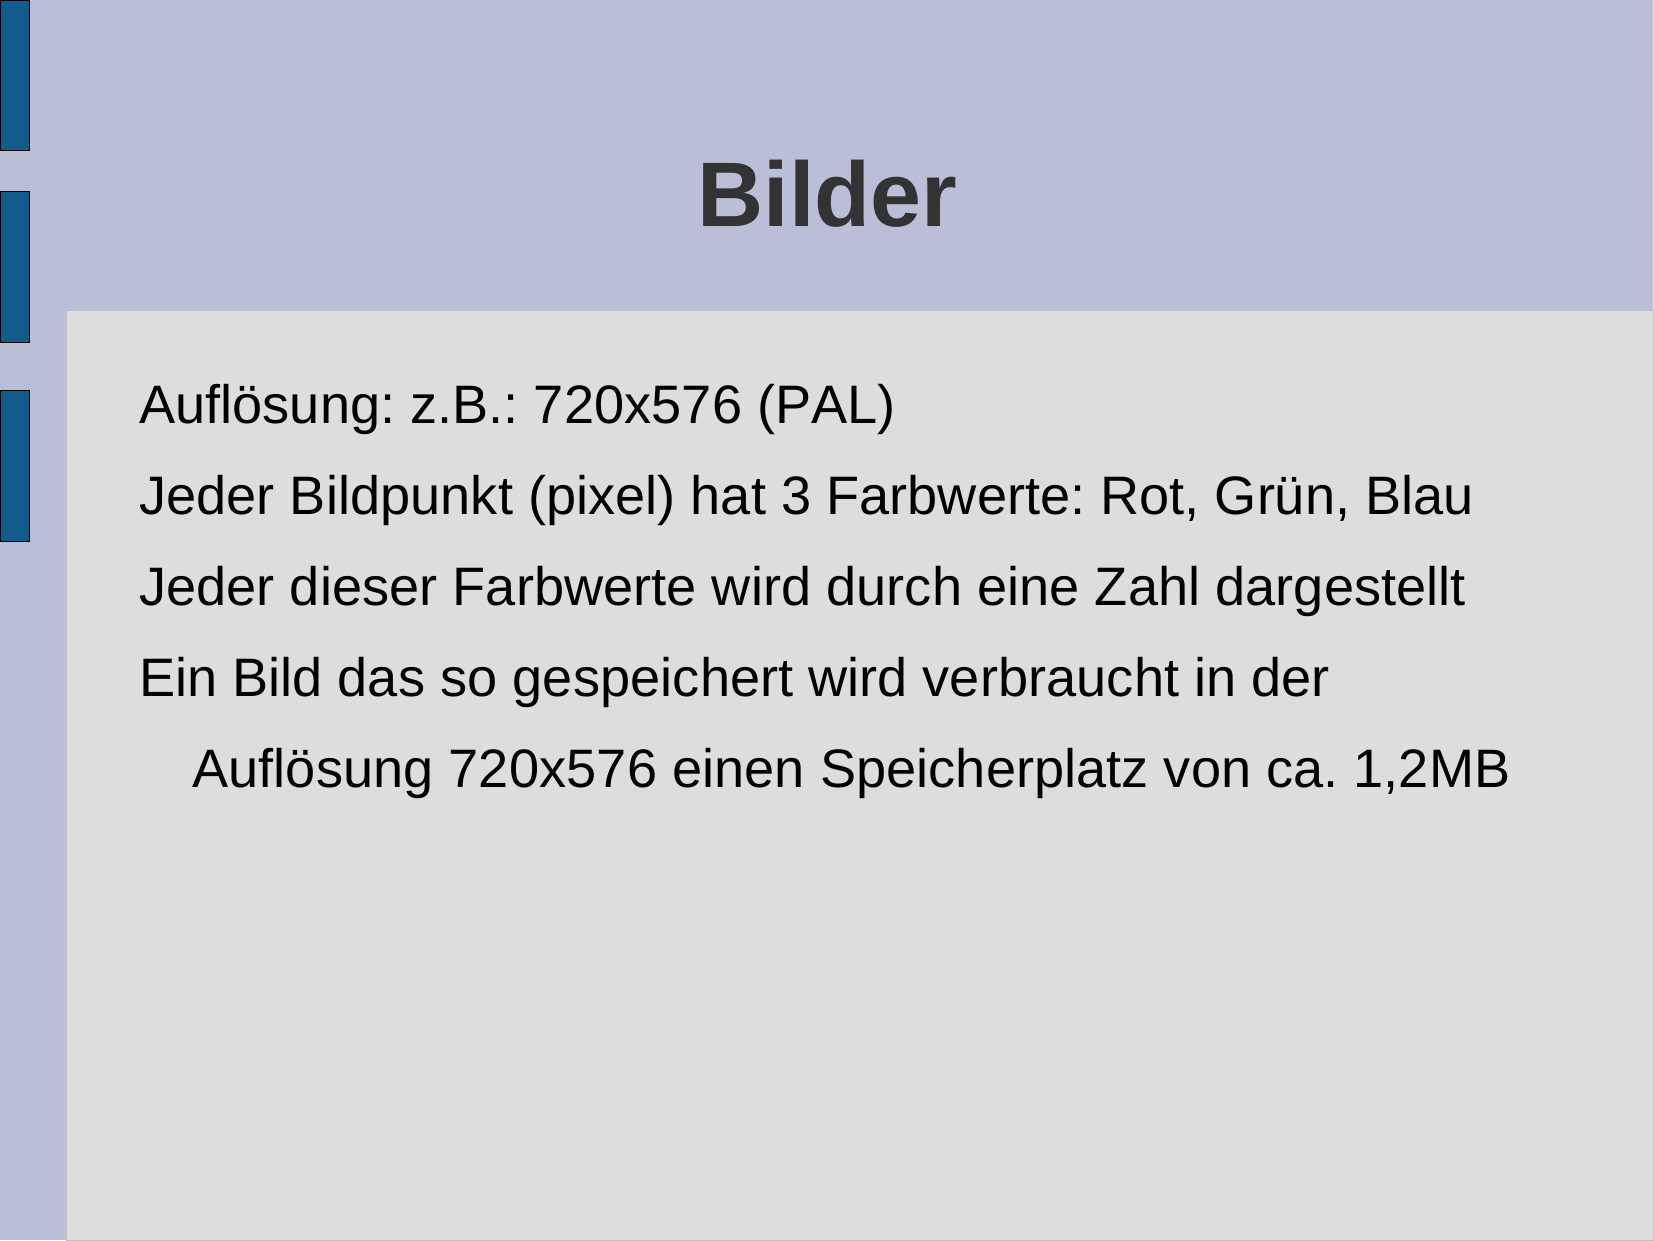

# Bilder
Auflösung: z.B.: 720x576 (PAL)
Jeder Bildpunkt (pixel) hat 3 Farbwerte: Rot, Grün, Blau
Jeder dieser Farbwerte wird durch eine Zahl dargestellt
Ein Bild das so gespeichert wird verbraucht in der Auflösung 720x576 einen Speicherplatz von ca. 1,2MB